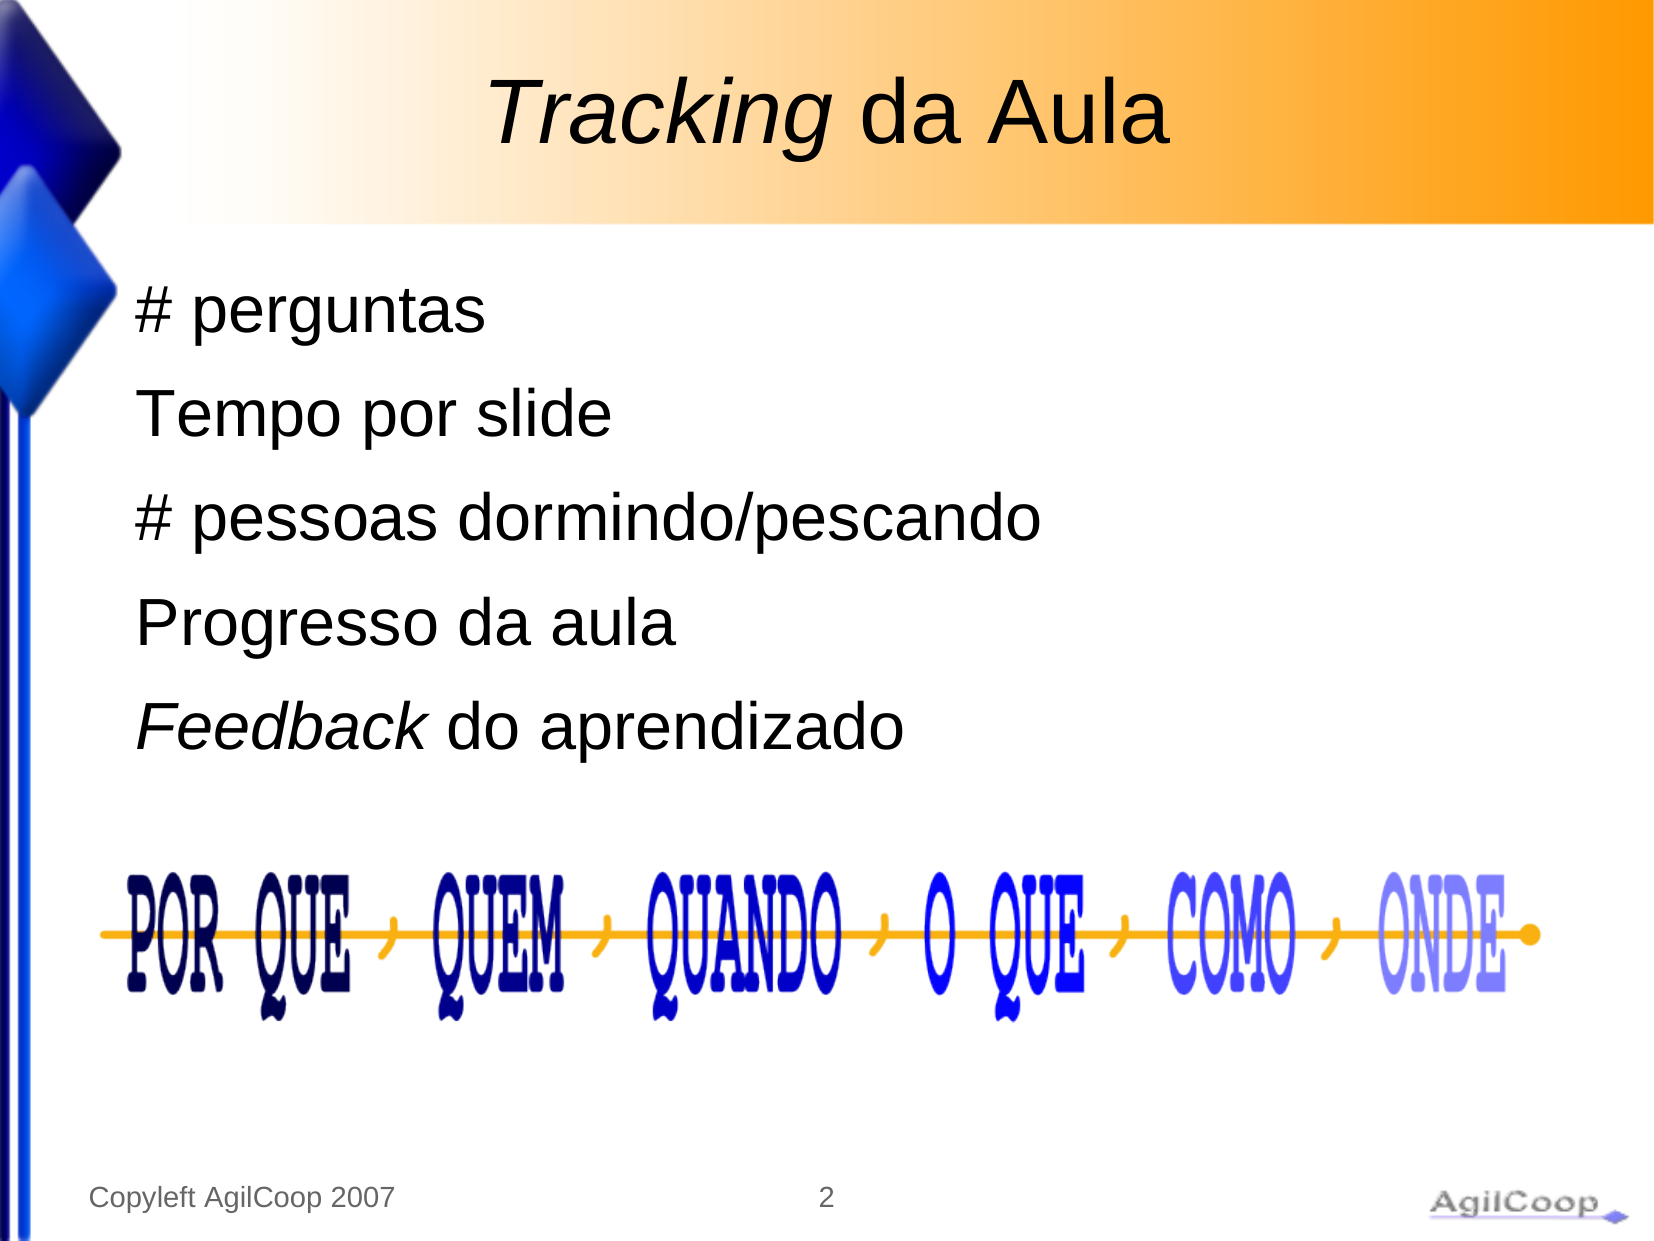

# Tracking da Aula
# perguntas
Tempo por slide
# pessoas dormindo/pescando
Progresso da aula
Feedback do aprendizado
Copyleft AgilCoop 2007
2